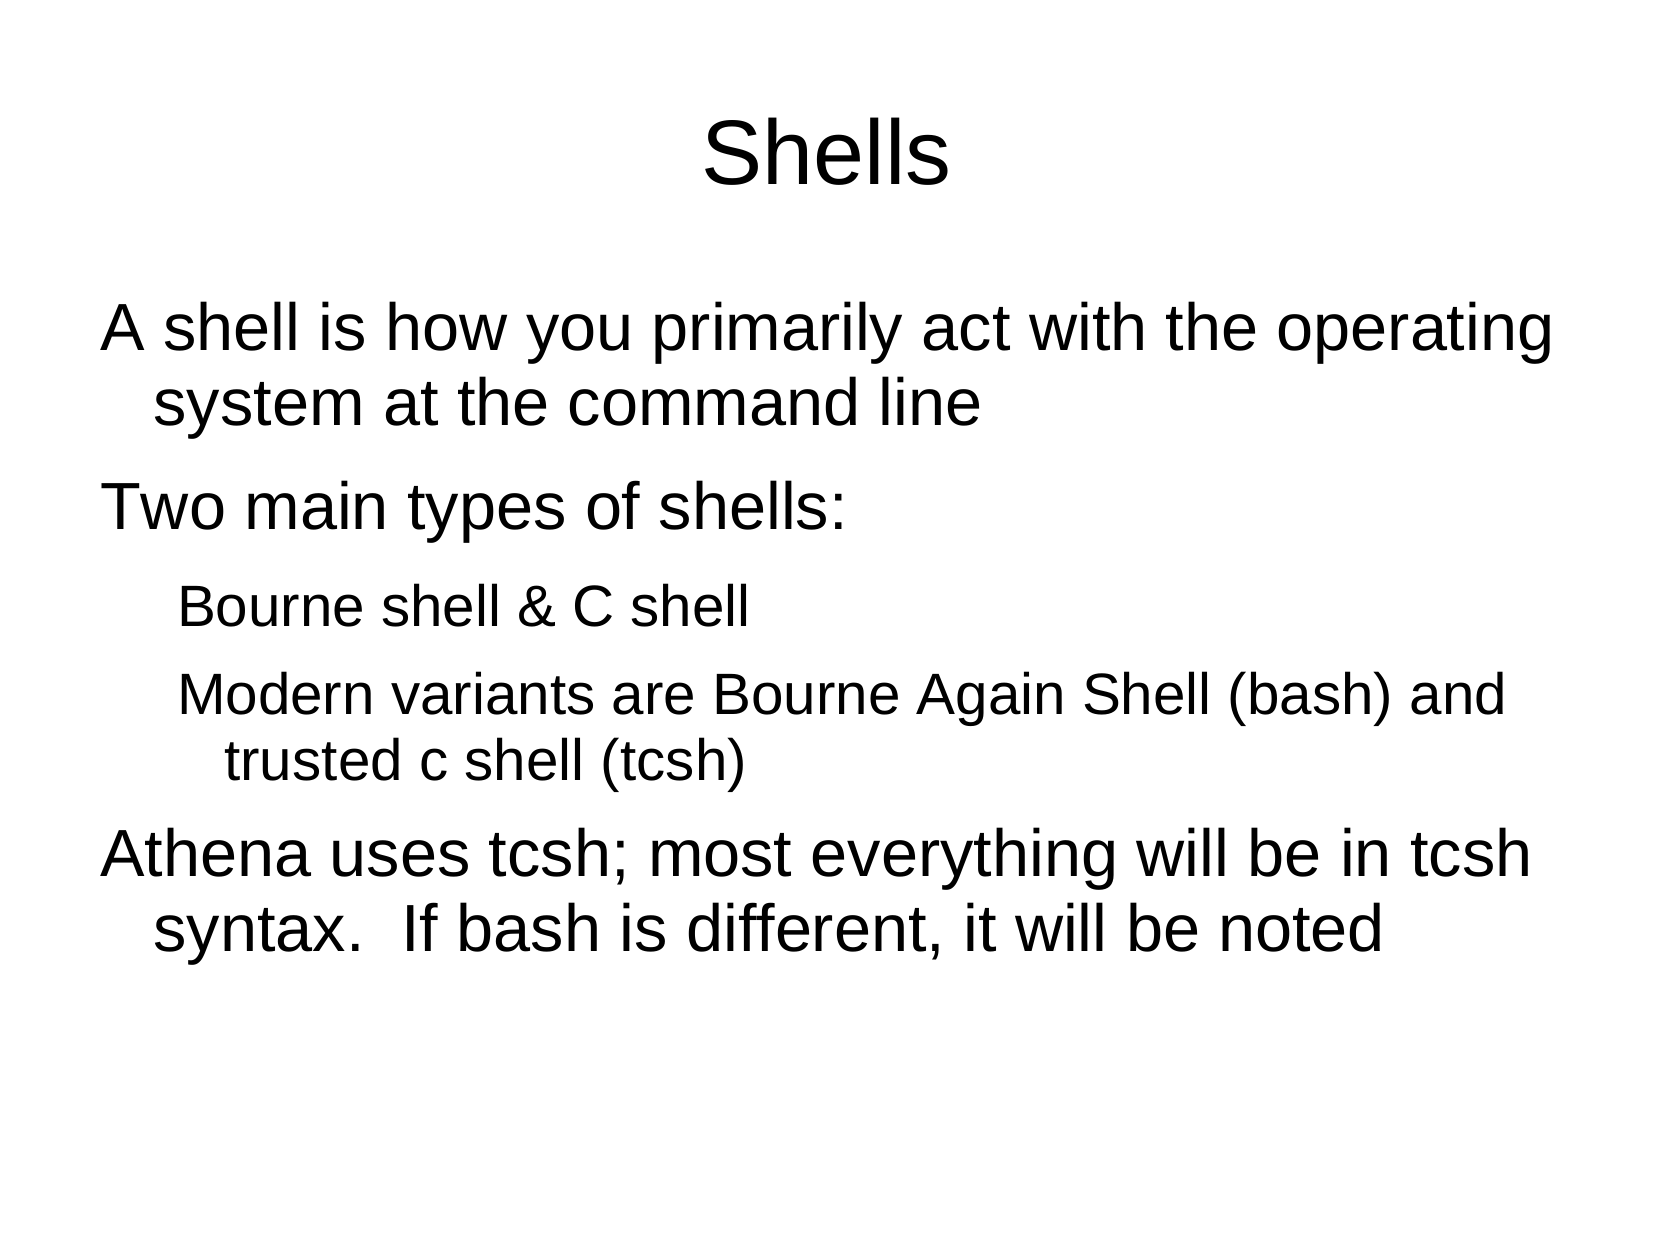

# Shells
A shell is how you primarily act with the operating system at the command line
Two main types of shells:
Bourne shell & C shell
Modern variants are Bourne Again Shell (bash) and trusted c shell (tcsh)
Athena uses tcsh; most everything will be in tcsh syntax. If bash is different, it will be noted